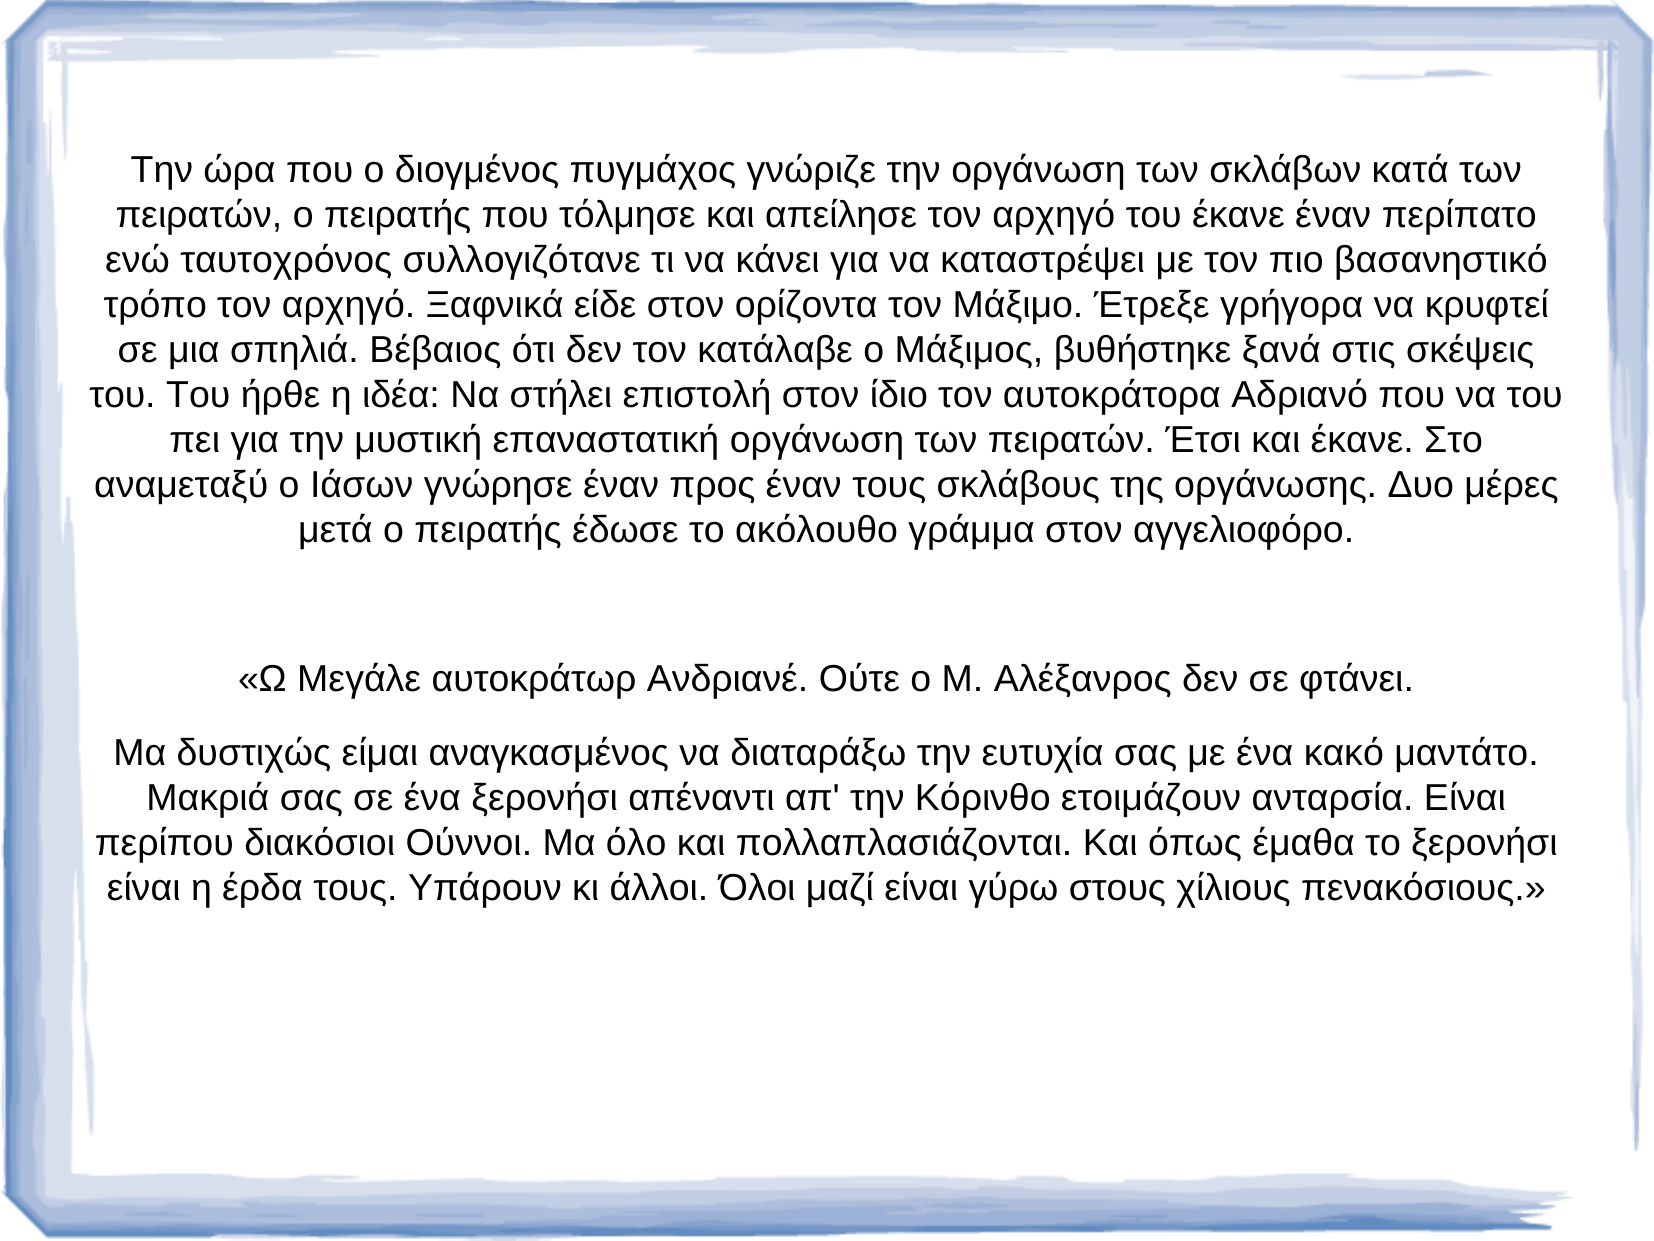

# Την ώρα που ο διογμένος πυγμάχος γνώριζε την οργάνωση των σκλάβων κατά των πειρατών, ο πειρατής που τόλμησε και απείλησε τον αρχηγό του έκανε έναν περίπατο ενώ ταυτοχρόνος συλλογιζότανε τι να κάνει για να καταστρέψει με τον πιο βασανηστικό τρόπο τον αρχηγό. Ξαφνικά είδε στον ορίζοντα τον Μάξιμο. Έτρεξε γρήγορα να κρυφτεί σε μια σπηλιά. Βέβαιος ότι δεν τον κατάλαβε ο Μάξιμος, βυθήστηκε ξανά στις σκέψεις του. Του ήρθε η ιδέα: Να στήλει επιστολή στον ίδιο τον αυτοκράτορα Αδριανό που να του πει για την μυστική επαναστατική οργάνωση των πειρατών. Έτσι και έκανε. Στο αναμεταξύ ο Ιάσων γνώρησε έναν προς έναν τους σκλάβους της οργάνωσης. Δυο μέρες μετά ο πειρατής έδωσε το ακόλουθο γράμμα στον αγγελιοφόρο.
«Ω Μεγάλε αυτοκράτωρ Ανδριανέ. Ούτε ο Μ. Αλέξανρος δεν σε φτάνει.
Μα δυστιχώς είμαι αναγκασμένος να διαταράξω την ευτυχία σας με ένα κακό μαντάτο. Μακριά σας σε ένα ξερονήσι απέναντι απ' την Κόρινθο ετοιμάζουν ανταρσία. Είναι περίπου διακόσιοι Ούννοι. Μα όλο και πολλαπλασιάζονται. Και όπως έμαθα το ξερονήσι είναι η έρδα τους. Υπάρουν κι άλλοι. Όλοι μαζί είναι γύρω στους χίλιους πενακόσιους.»